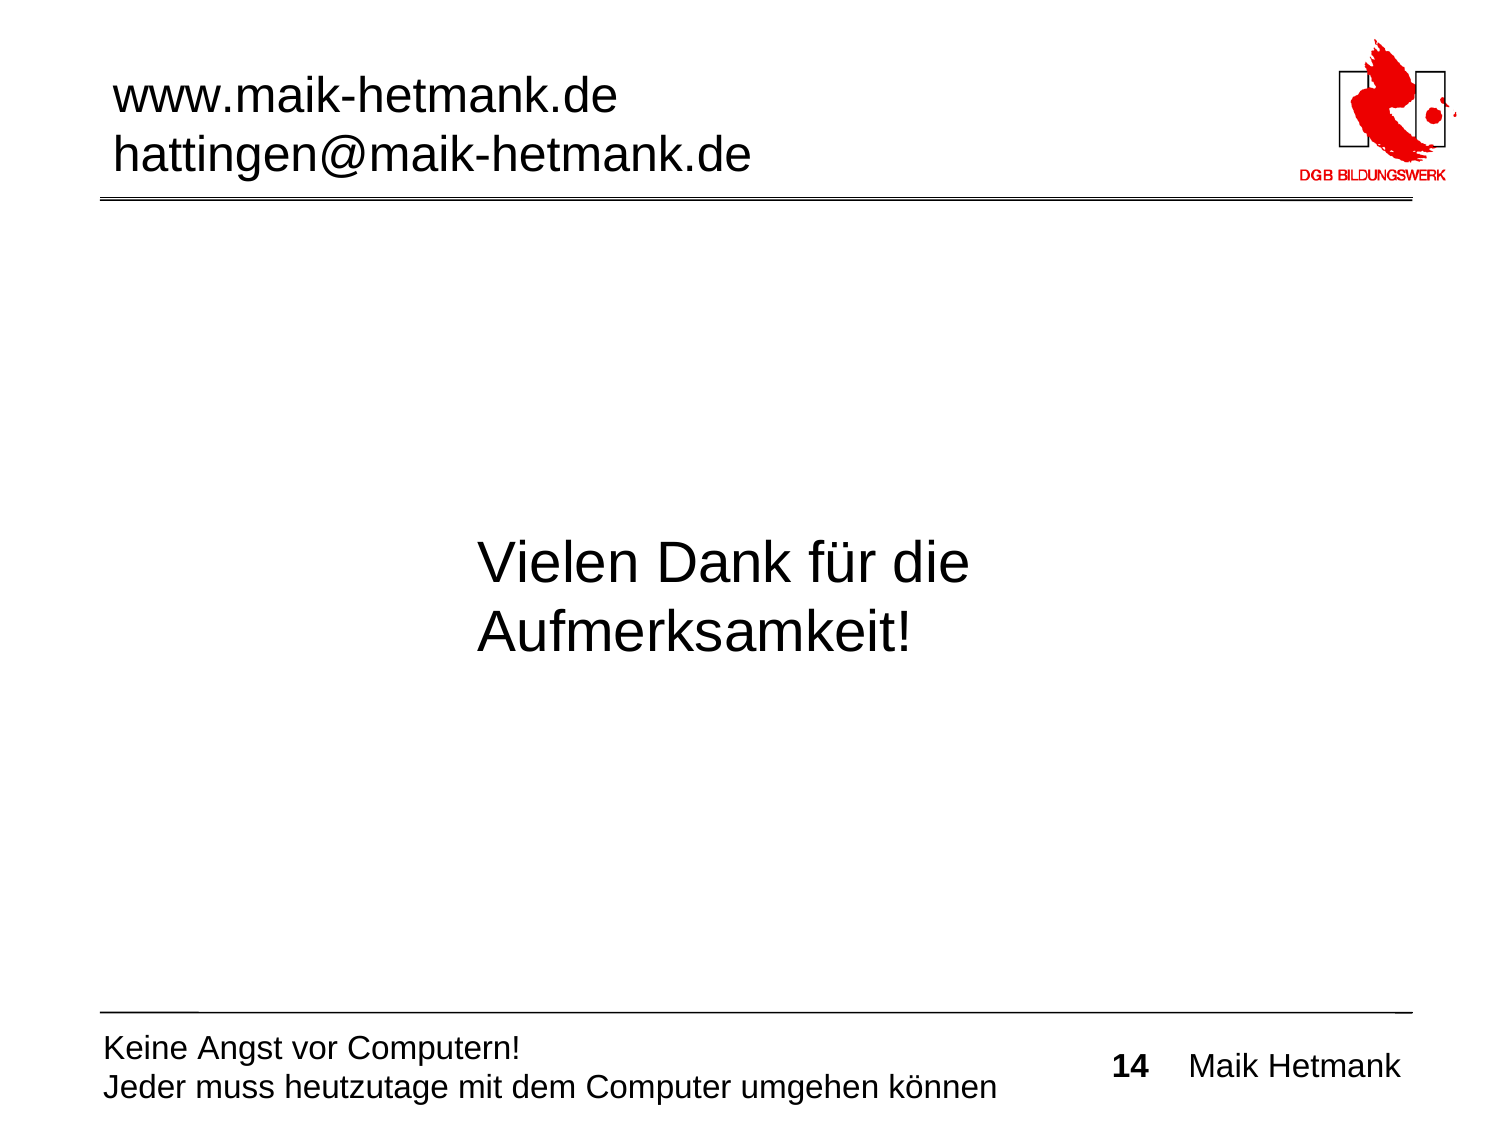

www.maik-hetmank.de
hattingen@maik-hetmank.de
Vielen Dank für die
Aufmerksamkeit!